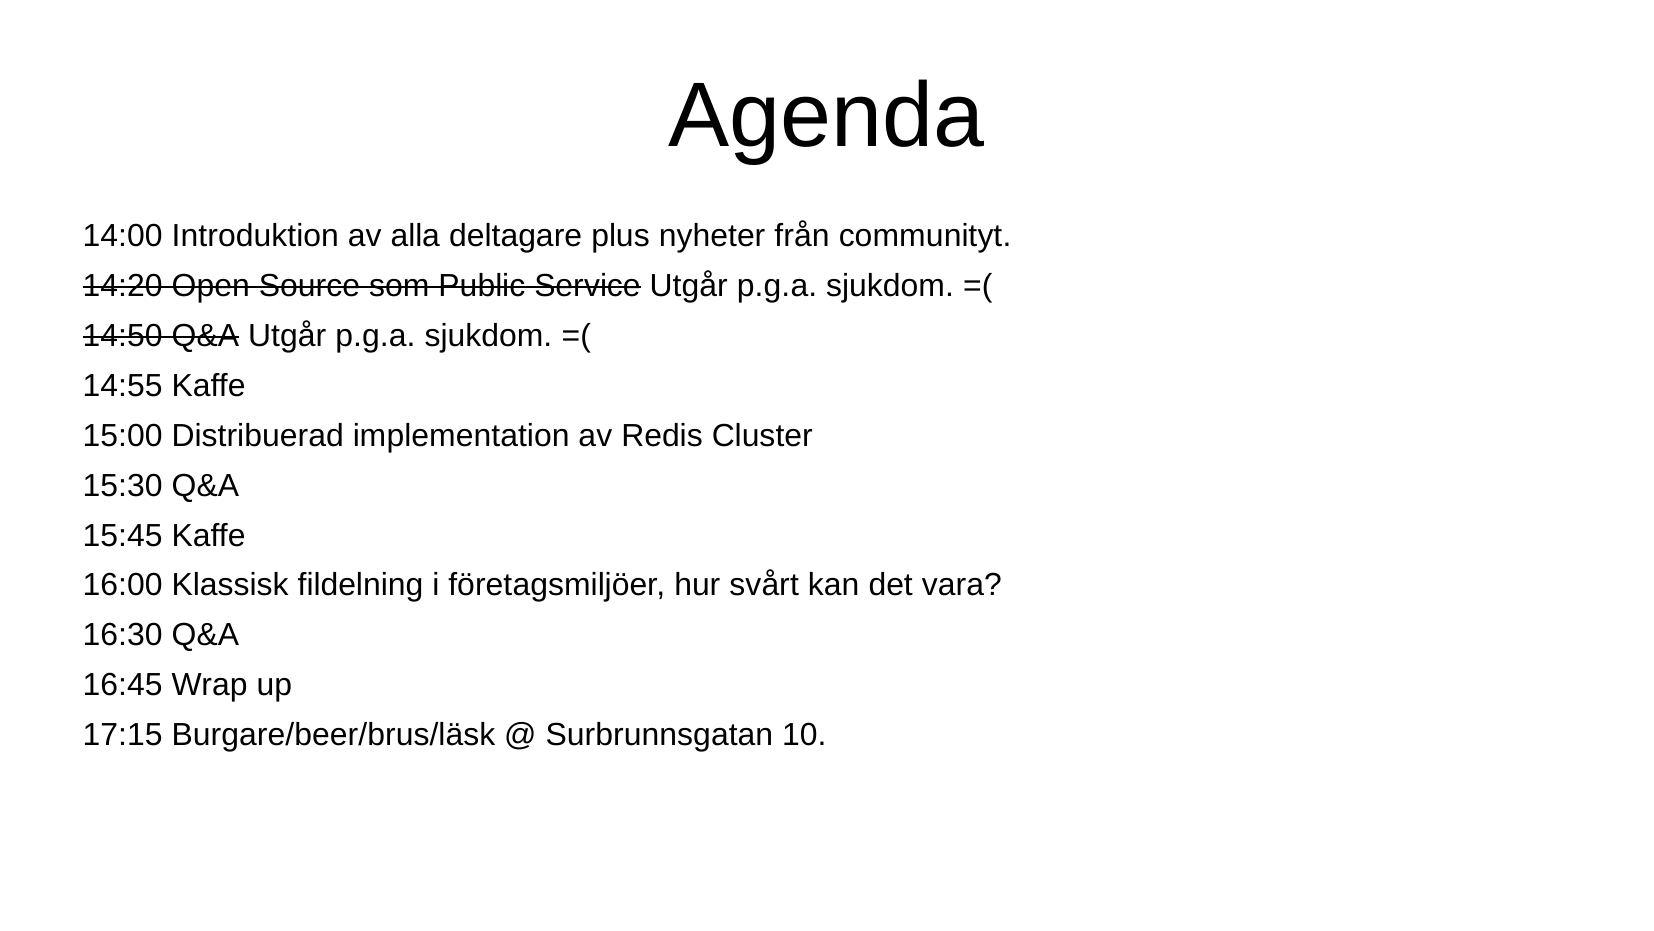

# Agenda
14:00 Introduktion av alla deltagare plus nyheter från communityt.
14:20 Open Source som Public Service Utgår p.g.a. sjukdom. =(
14:50 Q&A Utgår p.g.a. sjukdom. =(
14:55 Kaffe
15:00 Distribuerad implementation av Redis Cluster
15:30 Q&A
15:45 Kaffe
16:00 Klassisk fildelning i företagsmiljöer, hur svårt kan det vara?
16:30 Q&A
16:45 Wrap up
17:15 Burgare/beer/brus/läsk @ Surbrunnsgatan 10.